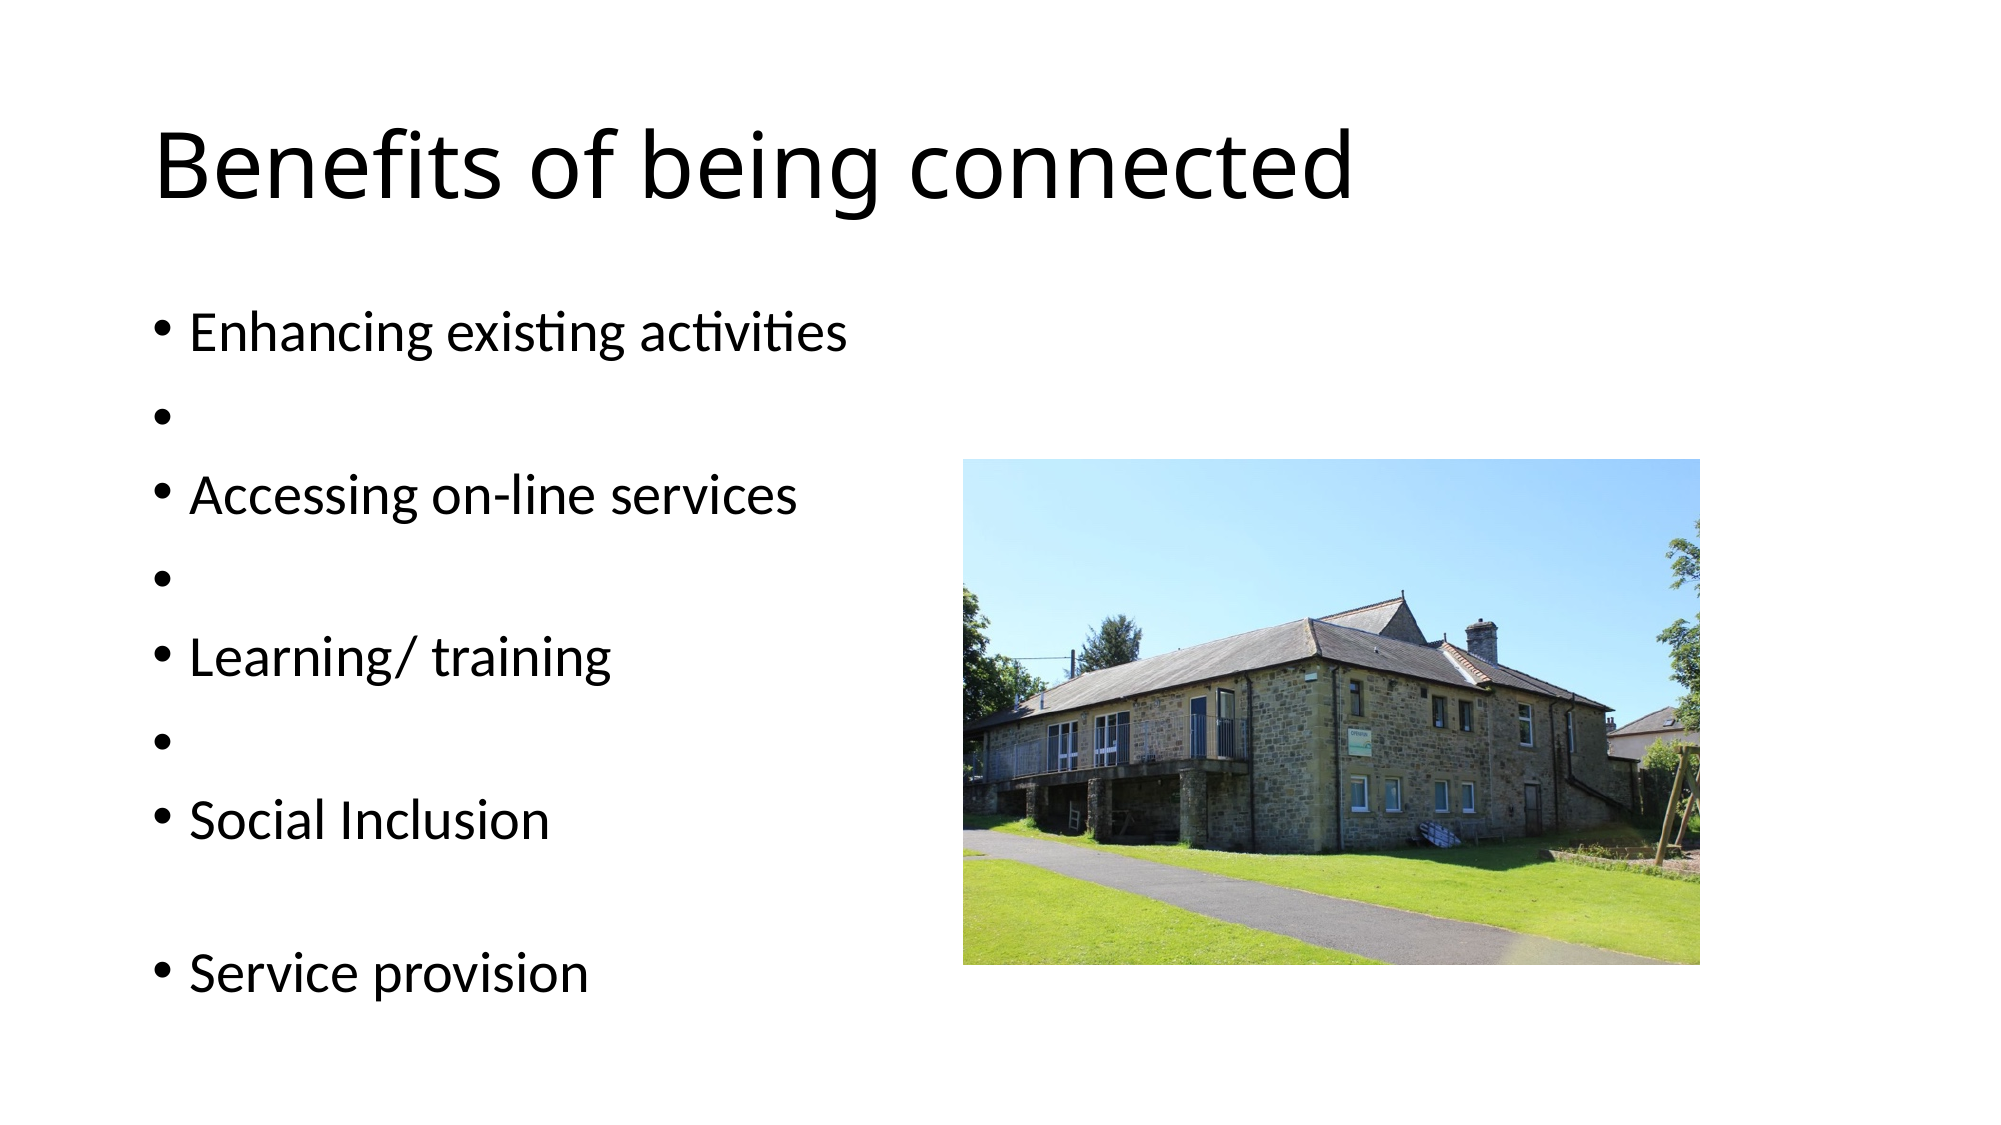

# Benefits of being connected
Enhancing existing activities
Accessing on-line services
Learning/ training
Social Inclusion
Service provision